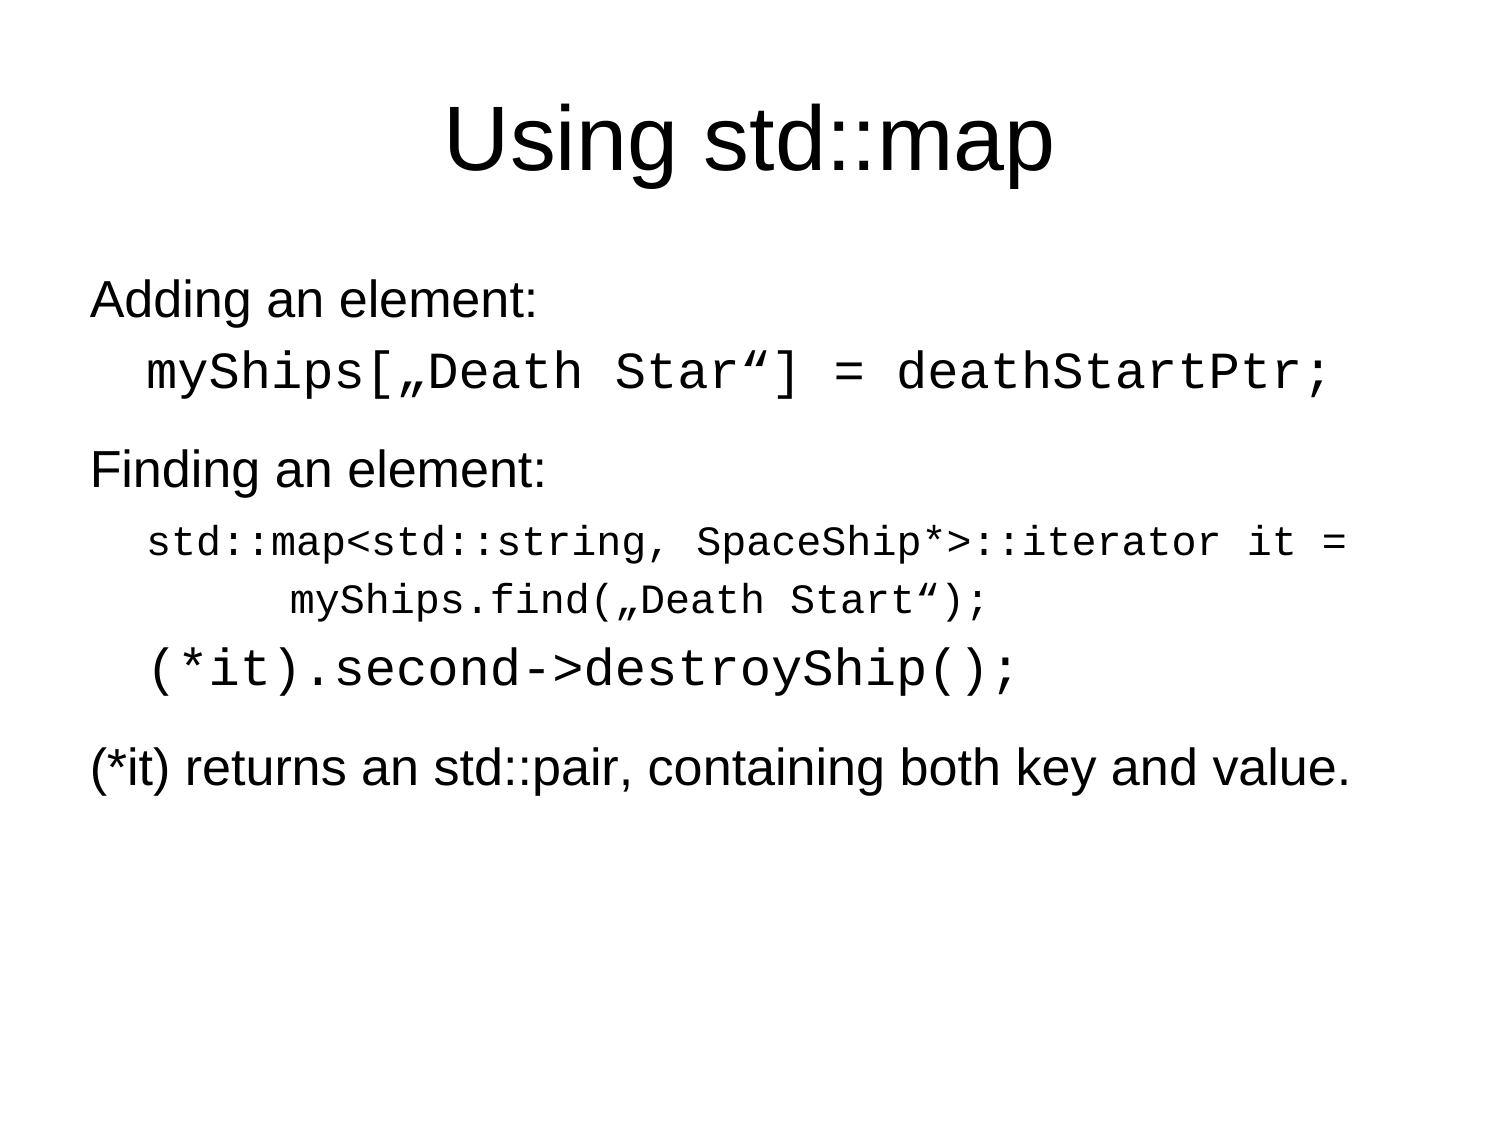

# Using std::map
Adding an element:
	myShips[„Death Star“] = deathStartPtr;
Finding an element:
	std::map<std::string, SpaceShip*>::iterator it =
 myShips.find(„Death Start“);
	(*it).second->destroyShip();
(*it) returns an std::pair, containing both key and value.